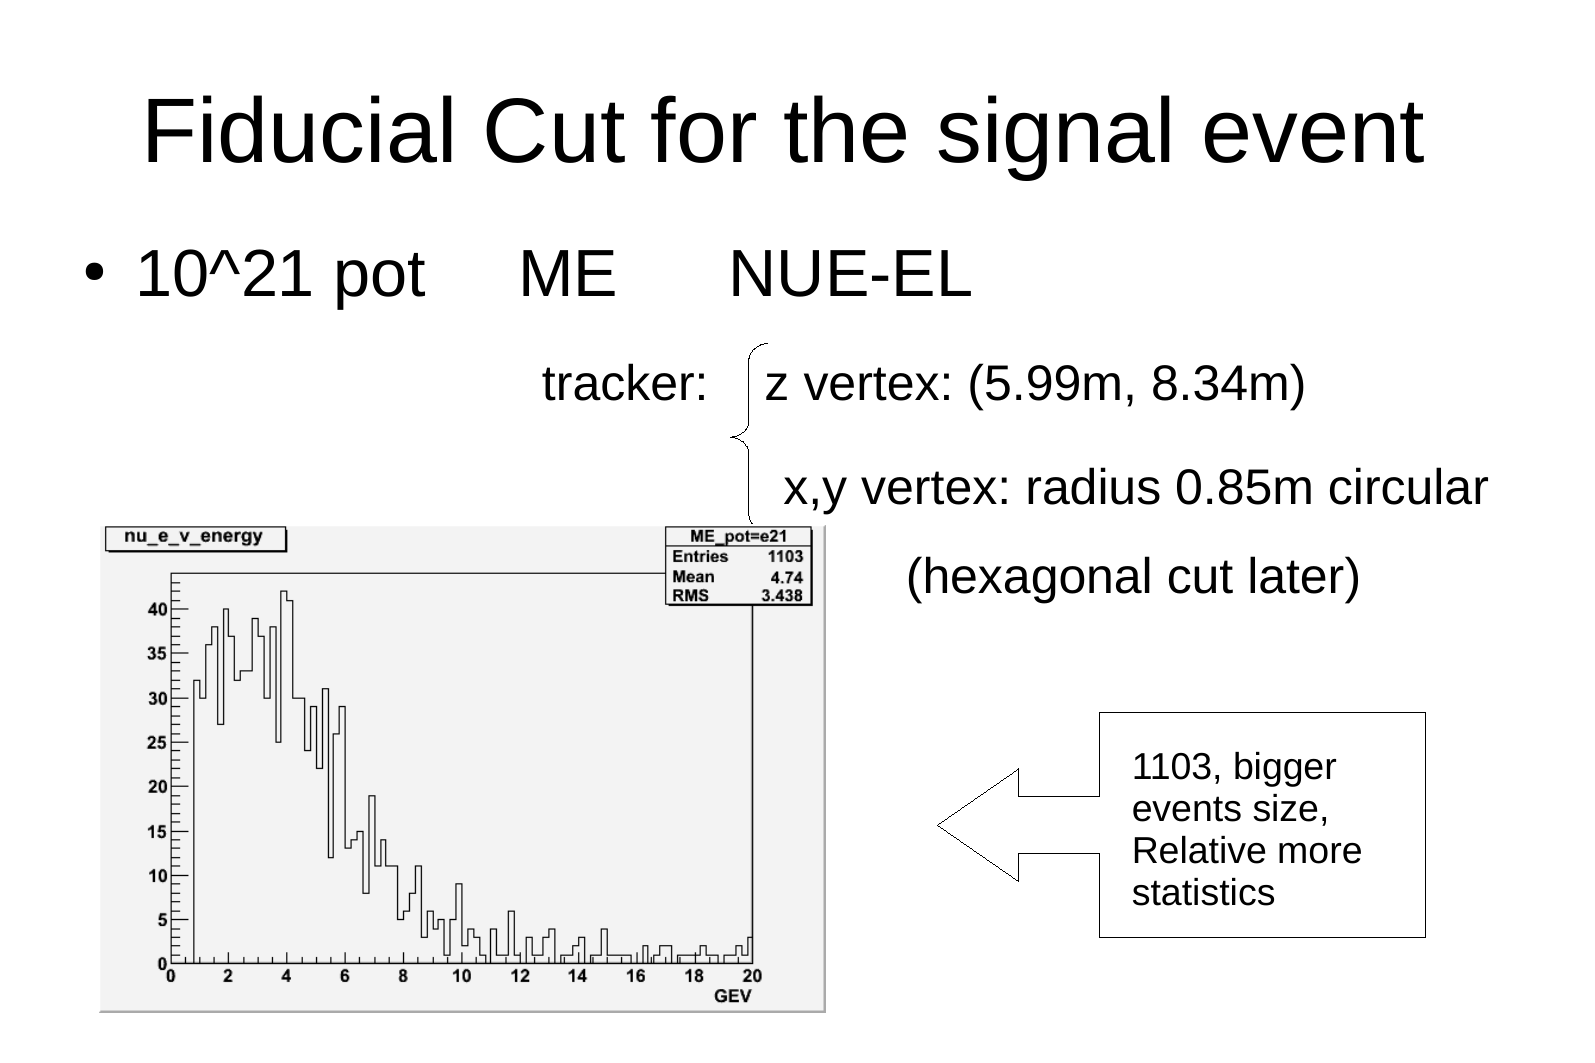

# Fiducial Cut for the signal event
10^21 pot ME NUE-EL
 tracker: z vertex: (5.99m, 8.34m)
 x,y vertex: radius 0.85m circular
 (hexagonal cut later)
1103, bigger events size, Relative more statistics